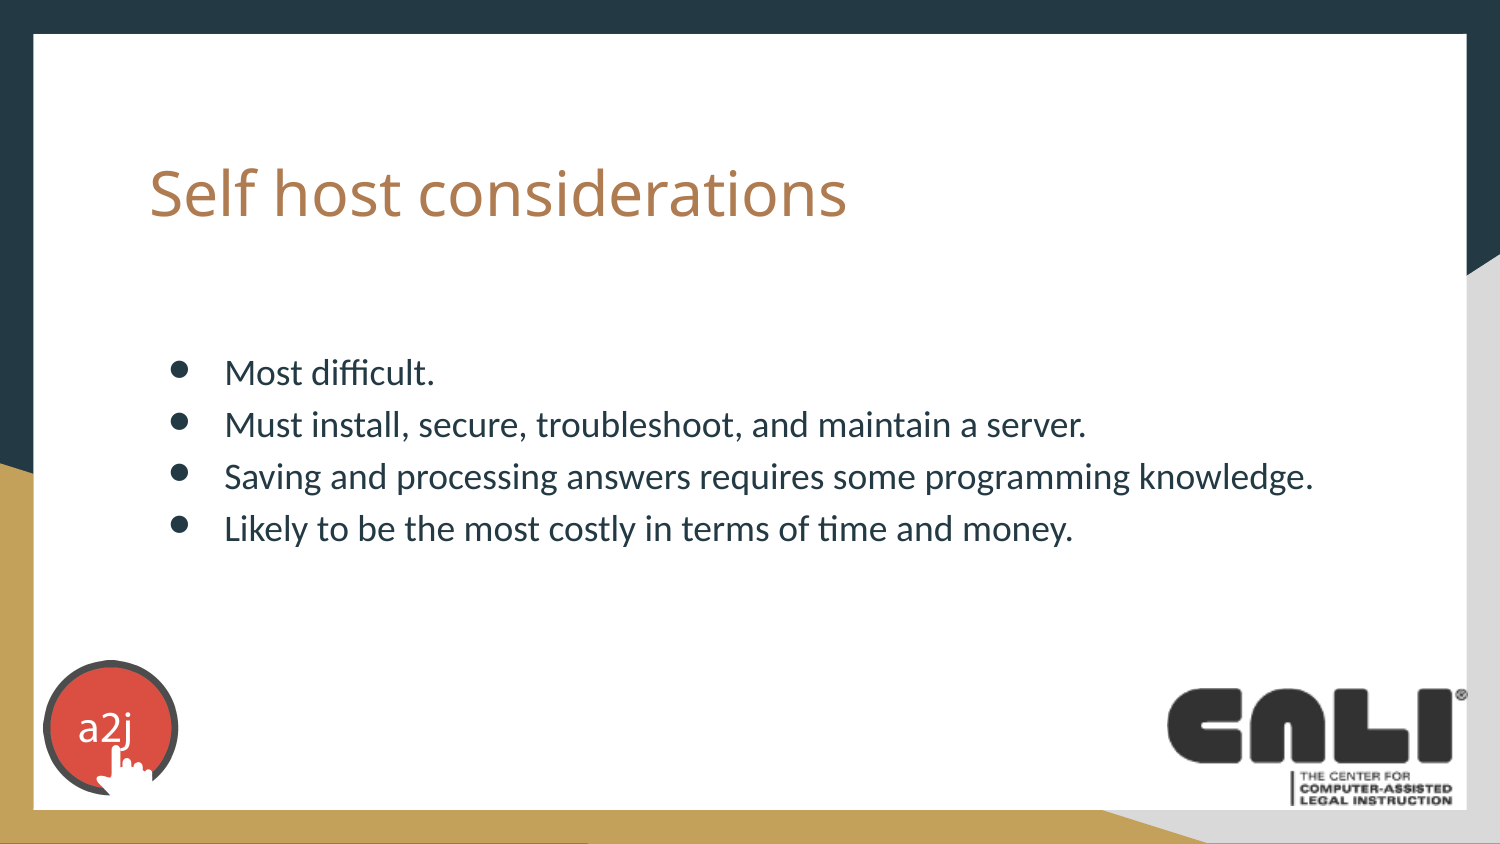

# Self host considerations
Most difficult.
Must install, secure, troubleshoot, and maintain a server.
Saving and processing answers requires some programming knowledge.
Likely to be the most costly in terms of time and money.